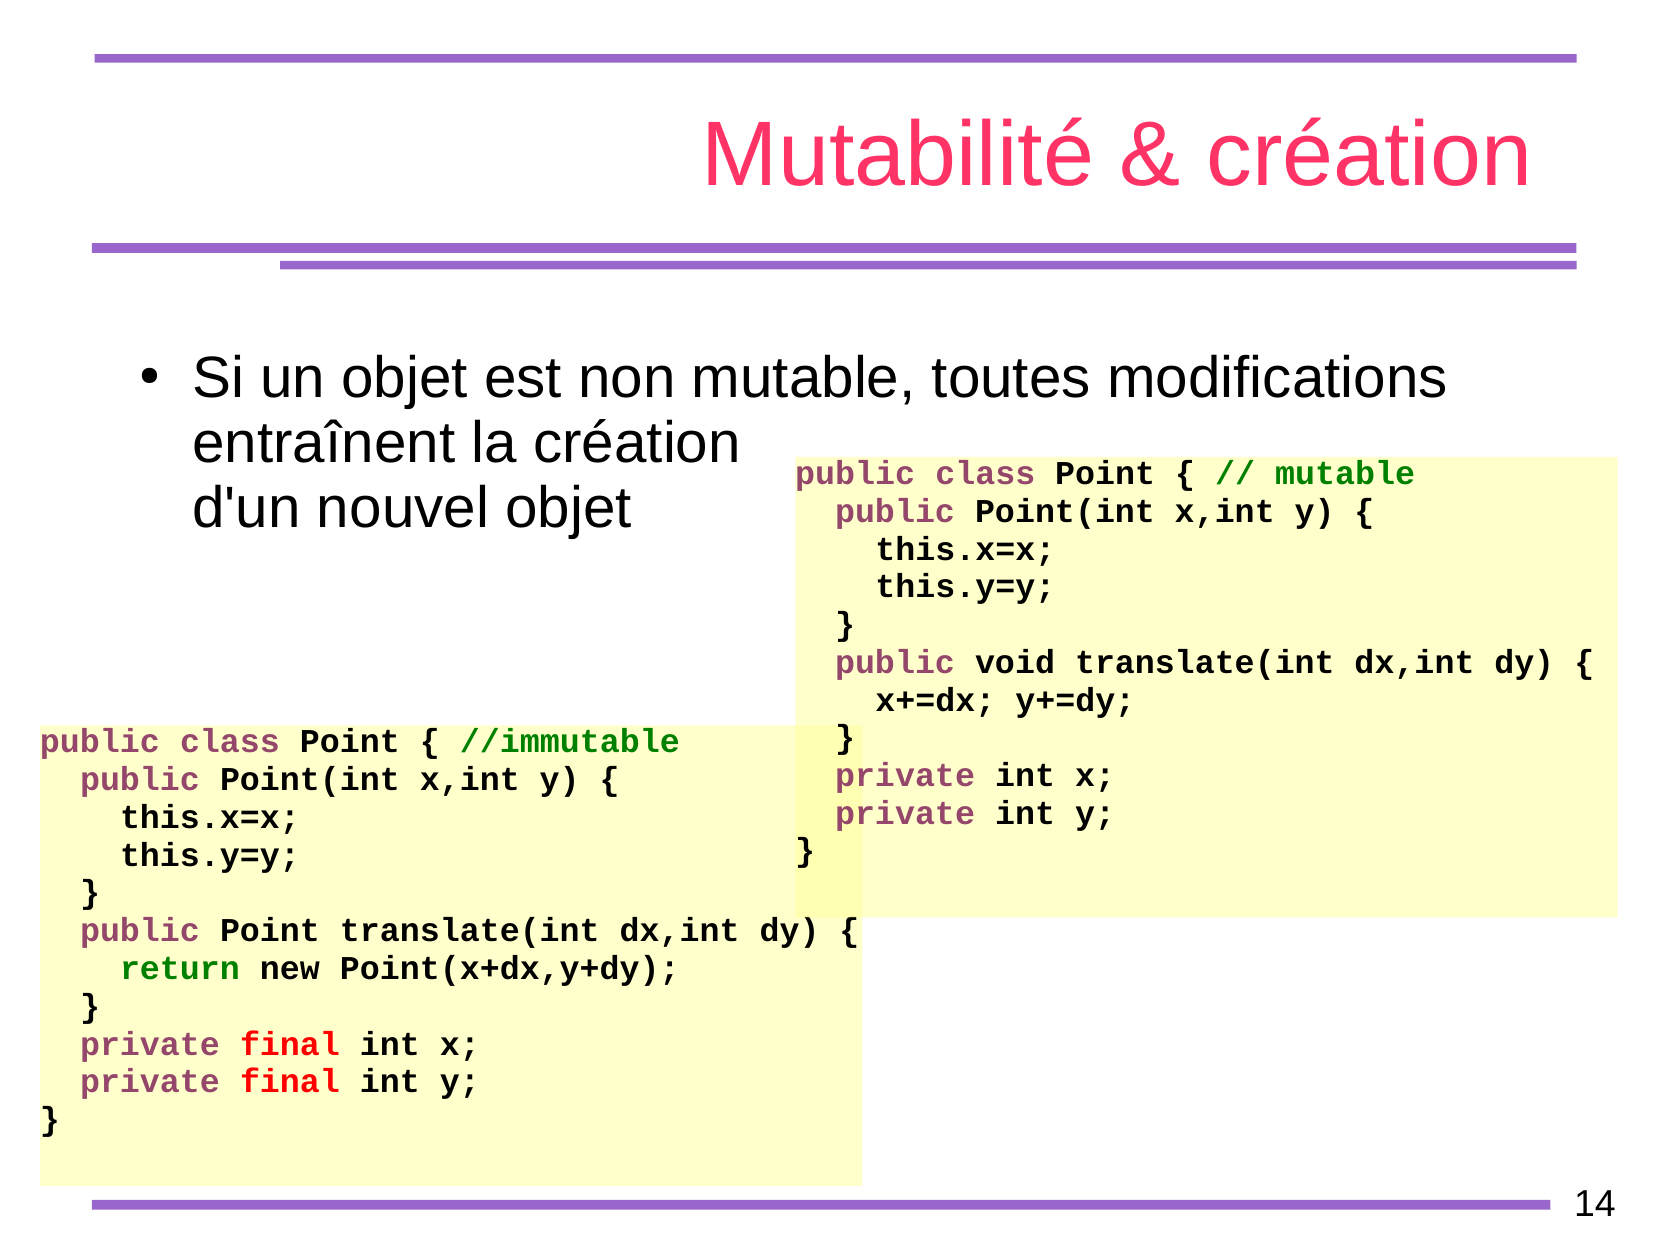

# Mutabilité & création
Si un objet est non mutable, toutes modifications entraînent la création
d'un nouvel objet
public class Point { // mutable
 public Point(int x,int y) {
 this.x=x;
 this.y=y;
 }
 public void translate(int dx,int dy) {
 x+=dx; y+=dy;
 }
 private int x;
 private int y;
}
public class Point { //immutable
 public Point(int x,int y) {
 this.x=x;
 this.y=y;
 }
 public Point translate(int dx,int dy) {
 return new Point(x+dx,y+dy);
 }
 private final int x;
 private final int y;
}